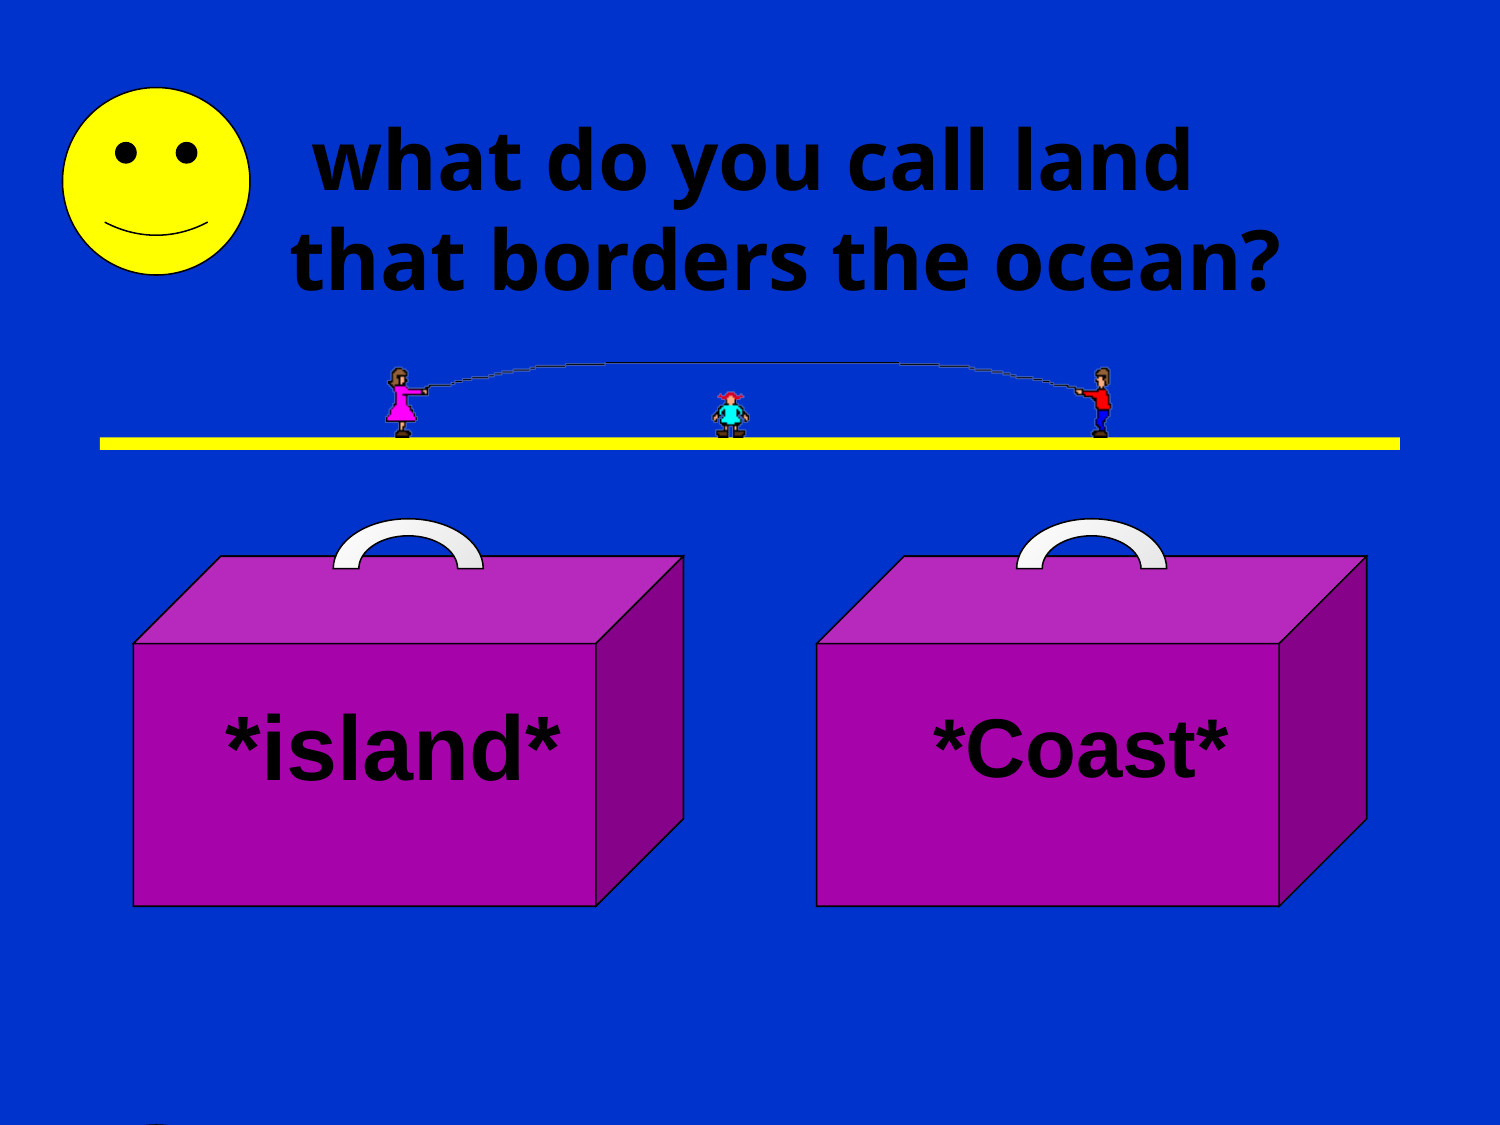

# what do you call land that borders the ocean?
*island*
*Coast*